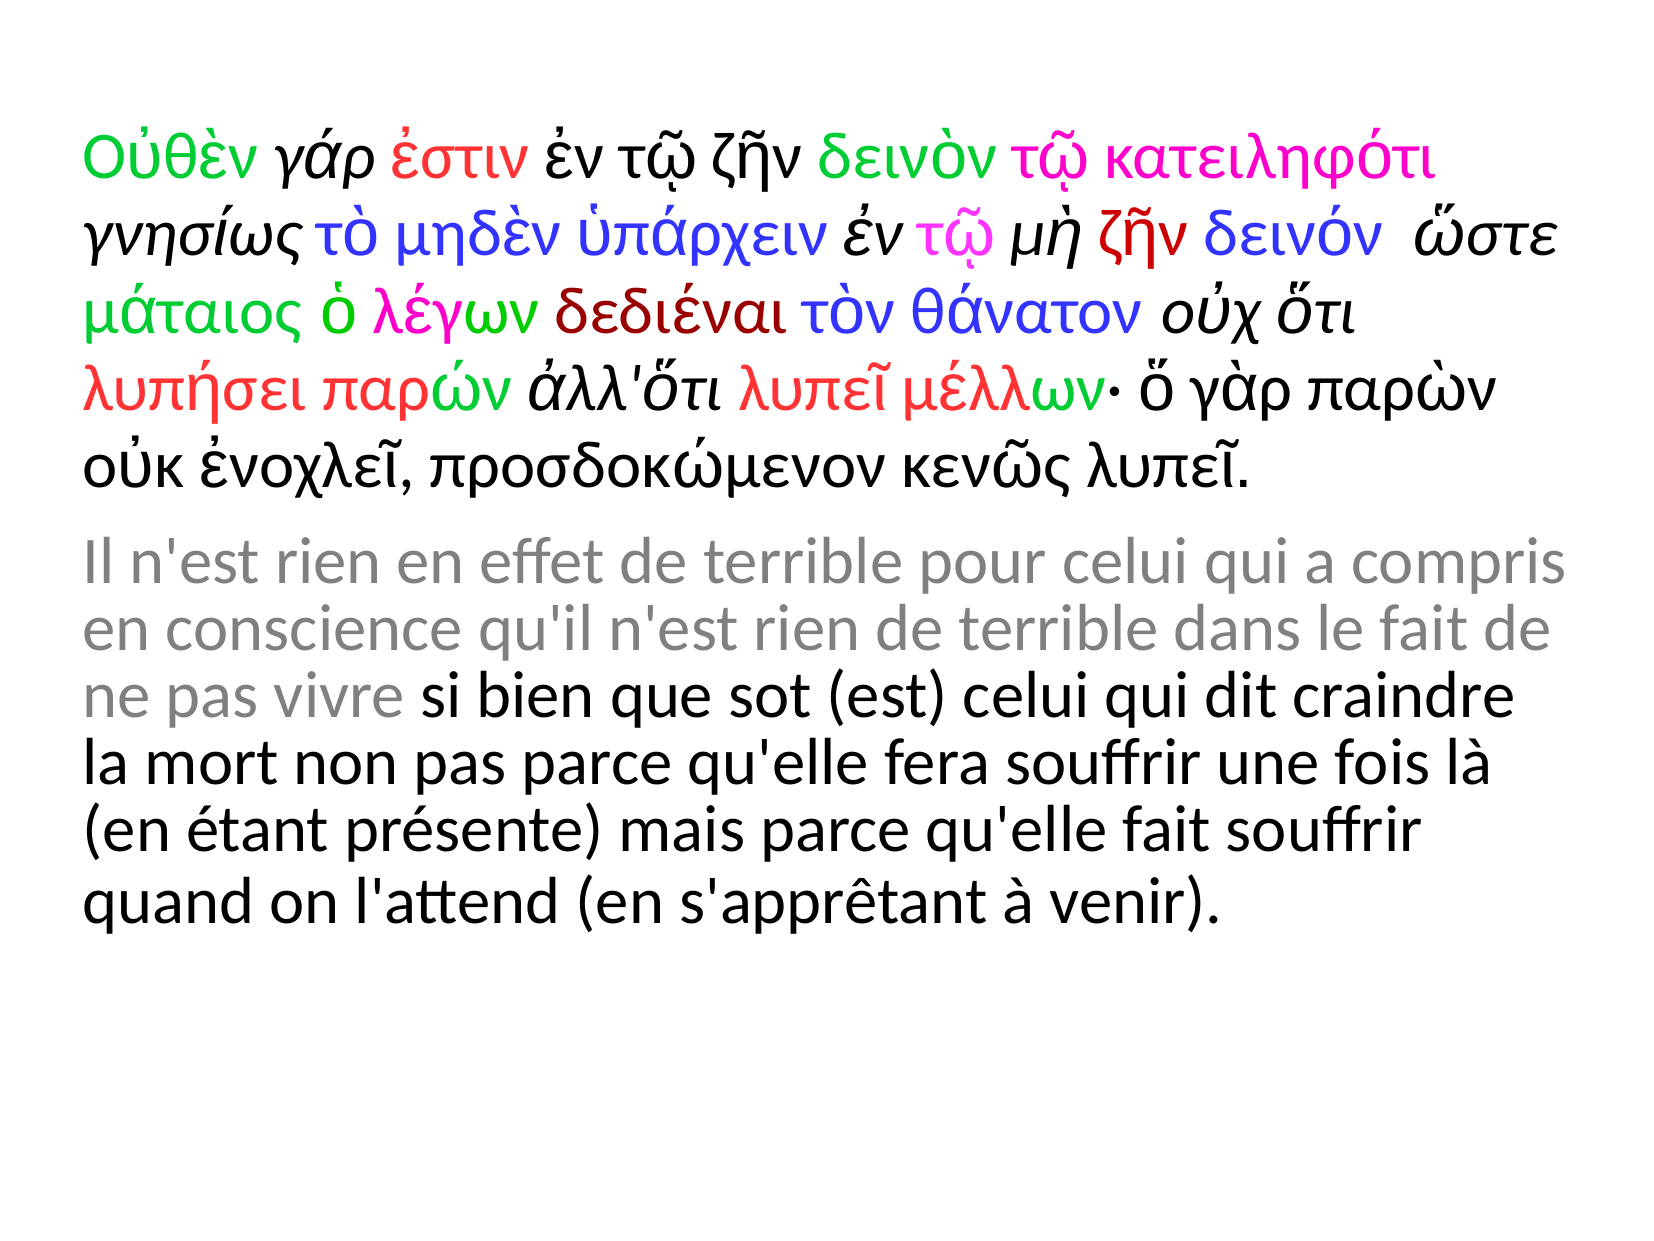

# Oὐθὲν γάρ ἐστιν ἐν τῷ ζῆν δεινὸν τῷ κατειληφότι γνησίως τὸ μηδὲν ὑπάρχειν ἐν τῷ μὴ ζῆν δεινόν ὥστε μάταιος ὁ λέγων δεδιέναι τὸν θάνατον οὐχ ὅτι λυπήσει παρών ἀλλ'ὅτι λυπεῖ μέλλων· ὅ γὰρ παρὼν οὐκ ἐνοχλεῖ, προσδοκώμενον κενῶς λυπεῖ.
Il n'est rien en effet de terrible pour celui qui a compris en conscience qu'il n'est rien de terrible dans le fait de ne pas vivre si bien que sot (est) celui qui dit craindre la mort non pas parce qu'elle fera souffrir une fois là (en étant présente) mais parce qu'elle fait souffrir quand on l'attend (en s'apprêtant à venir).